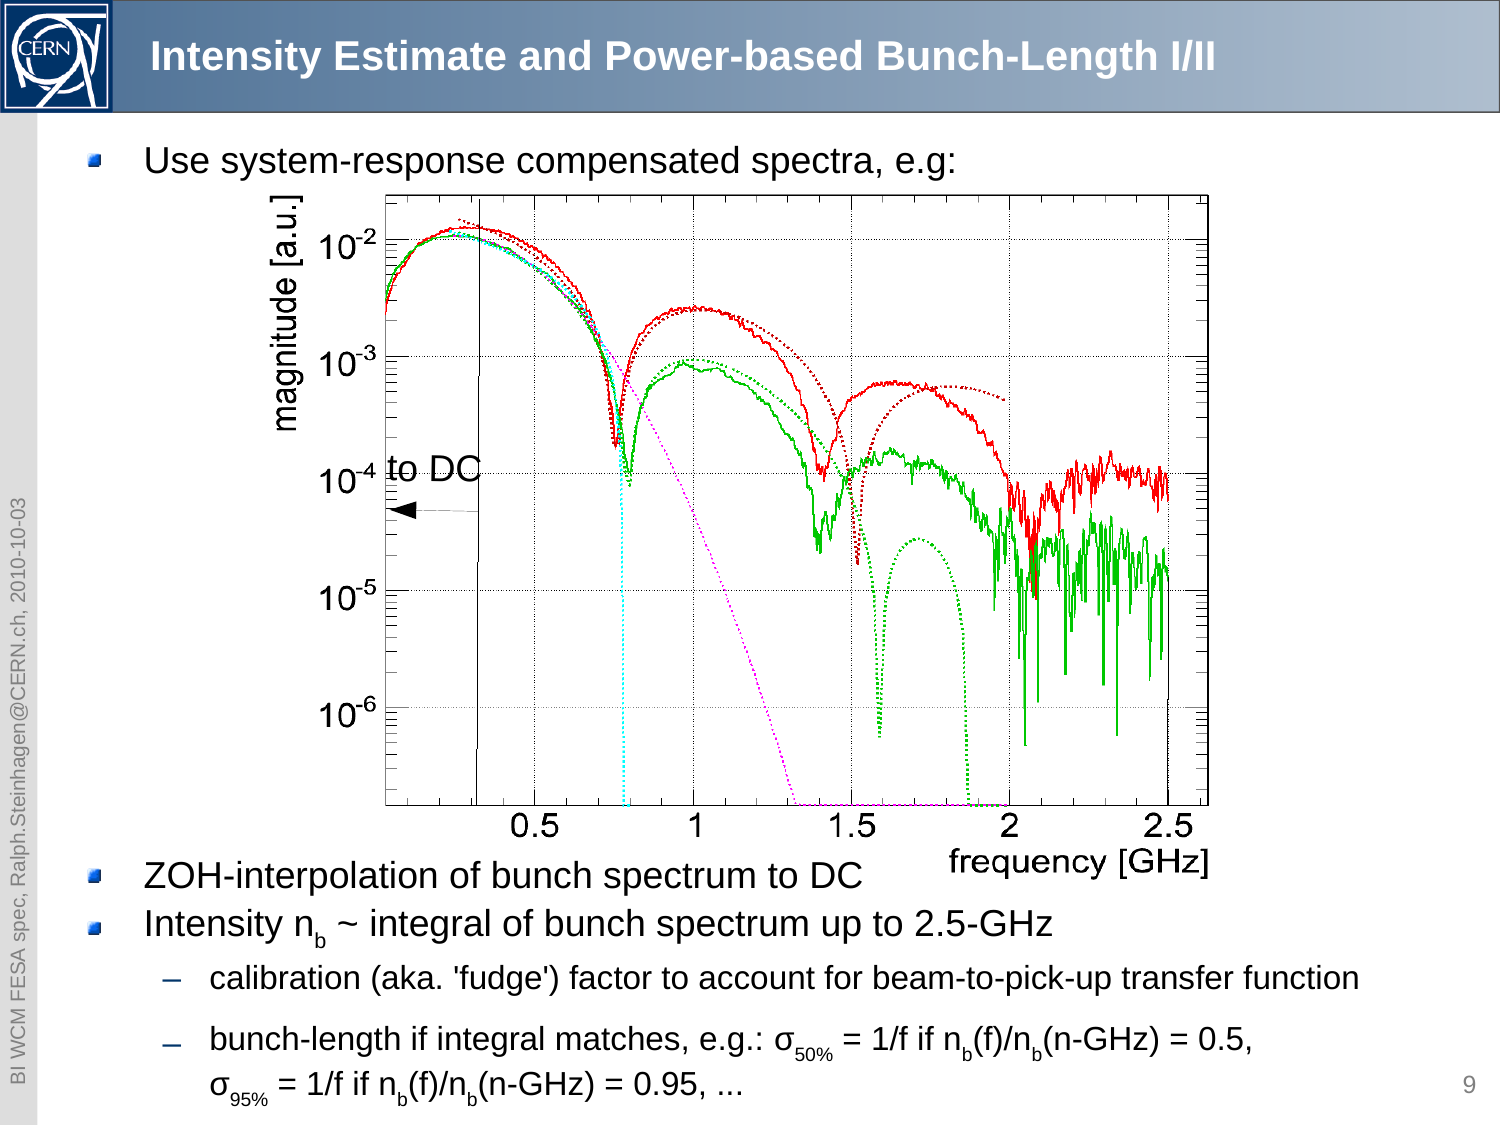

# Intensity Estimate and Power-based Bunch-Length I/II
Use system-response compensated spectra, e.g:
ZOH-interpolation of bunch spectrum to DC
Intensity nb ~ integral of bunch spectrum up to 2.5-GHz
calibration (aka. 'fudge') factor to account for beam-to-pick-up transfer function
bunch-length if integral matches, e.g.: σ50% = 1/f if nb(f)/nb(n-GHz) = 0.5, 	 σ95% = 1/f if nb(f)/nb(n-GHz) = 0.95, ...
to DC